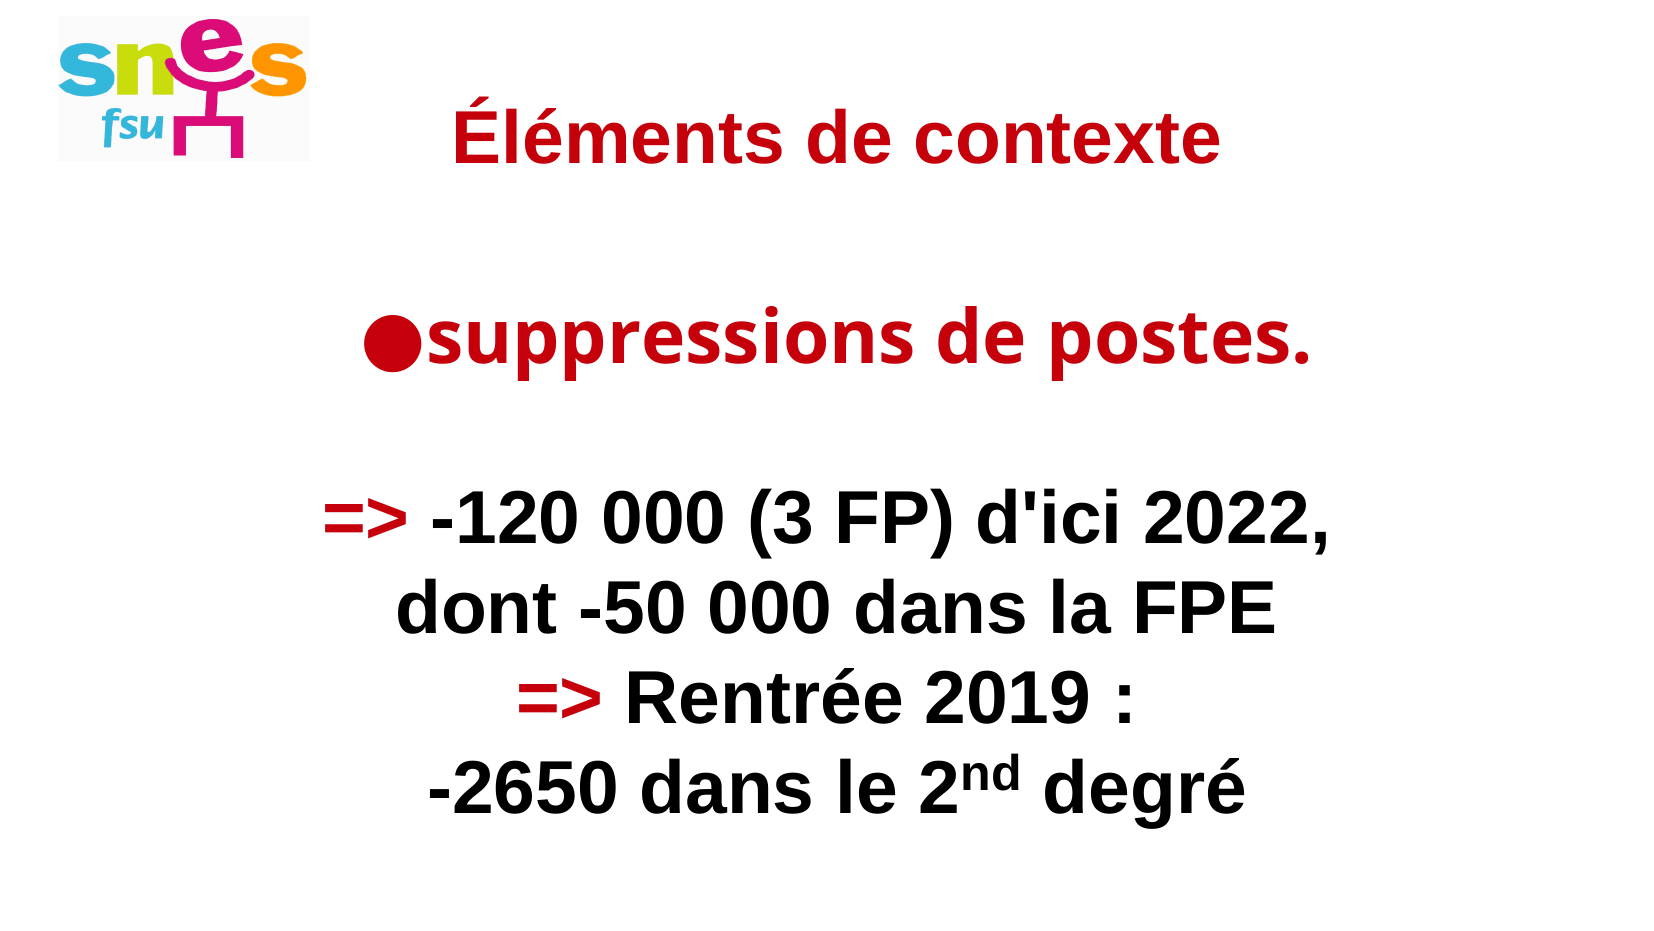

# Éléments de contexte ●suppressions de postes. => -120 000 (3 FP) d'ici 2022, dont -50 000 dans la FPE => Rentrée 2019 : -2650 dans le 2nd degré